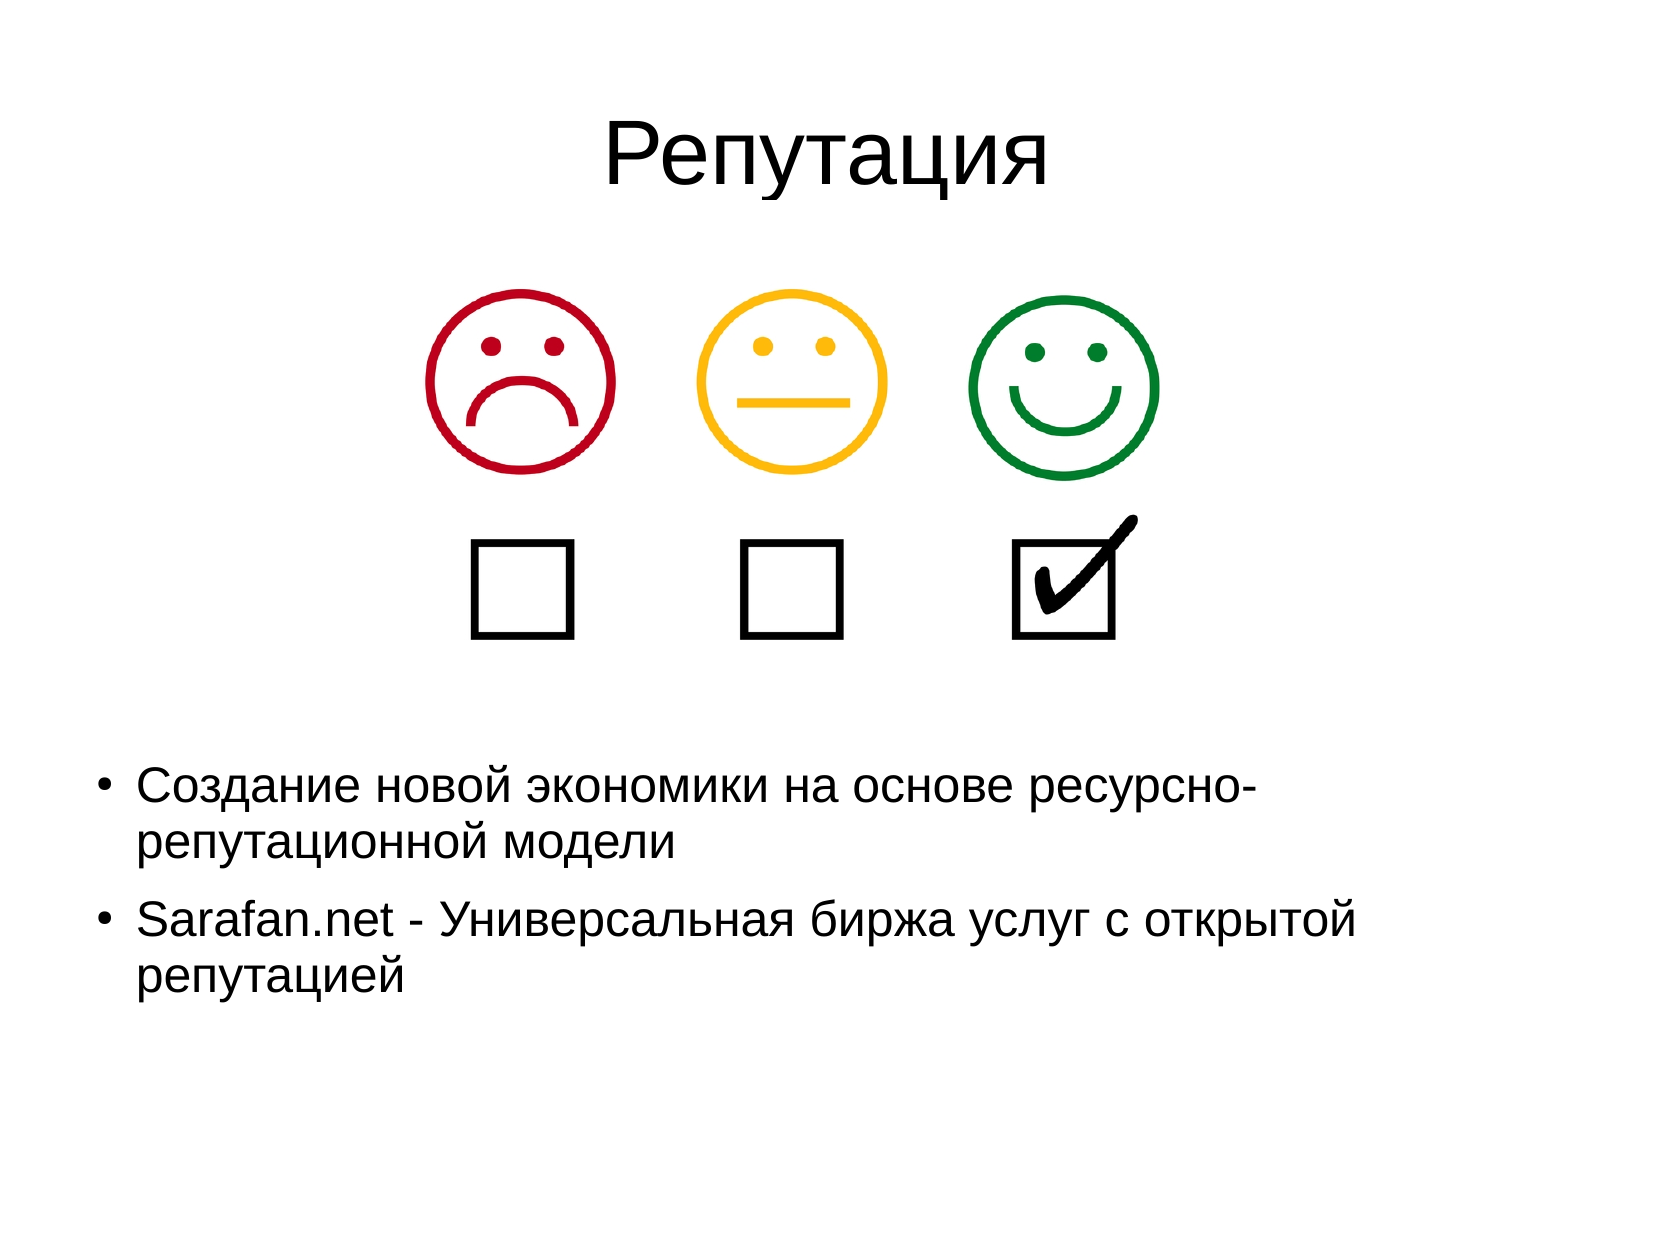

# Репутация
Создание новой экономики на основе ресурсно-репутационной модели
Sarafan.net - Универсальная биржа услуг с открытой репутацией